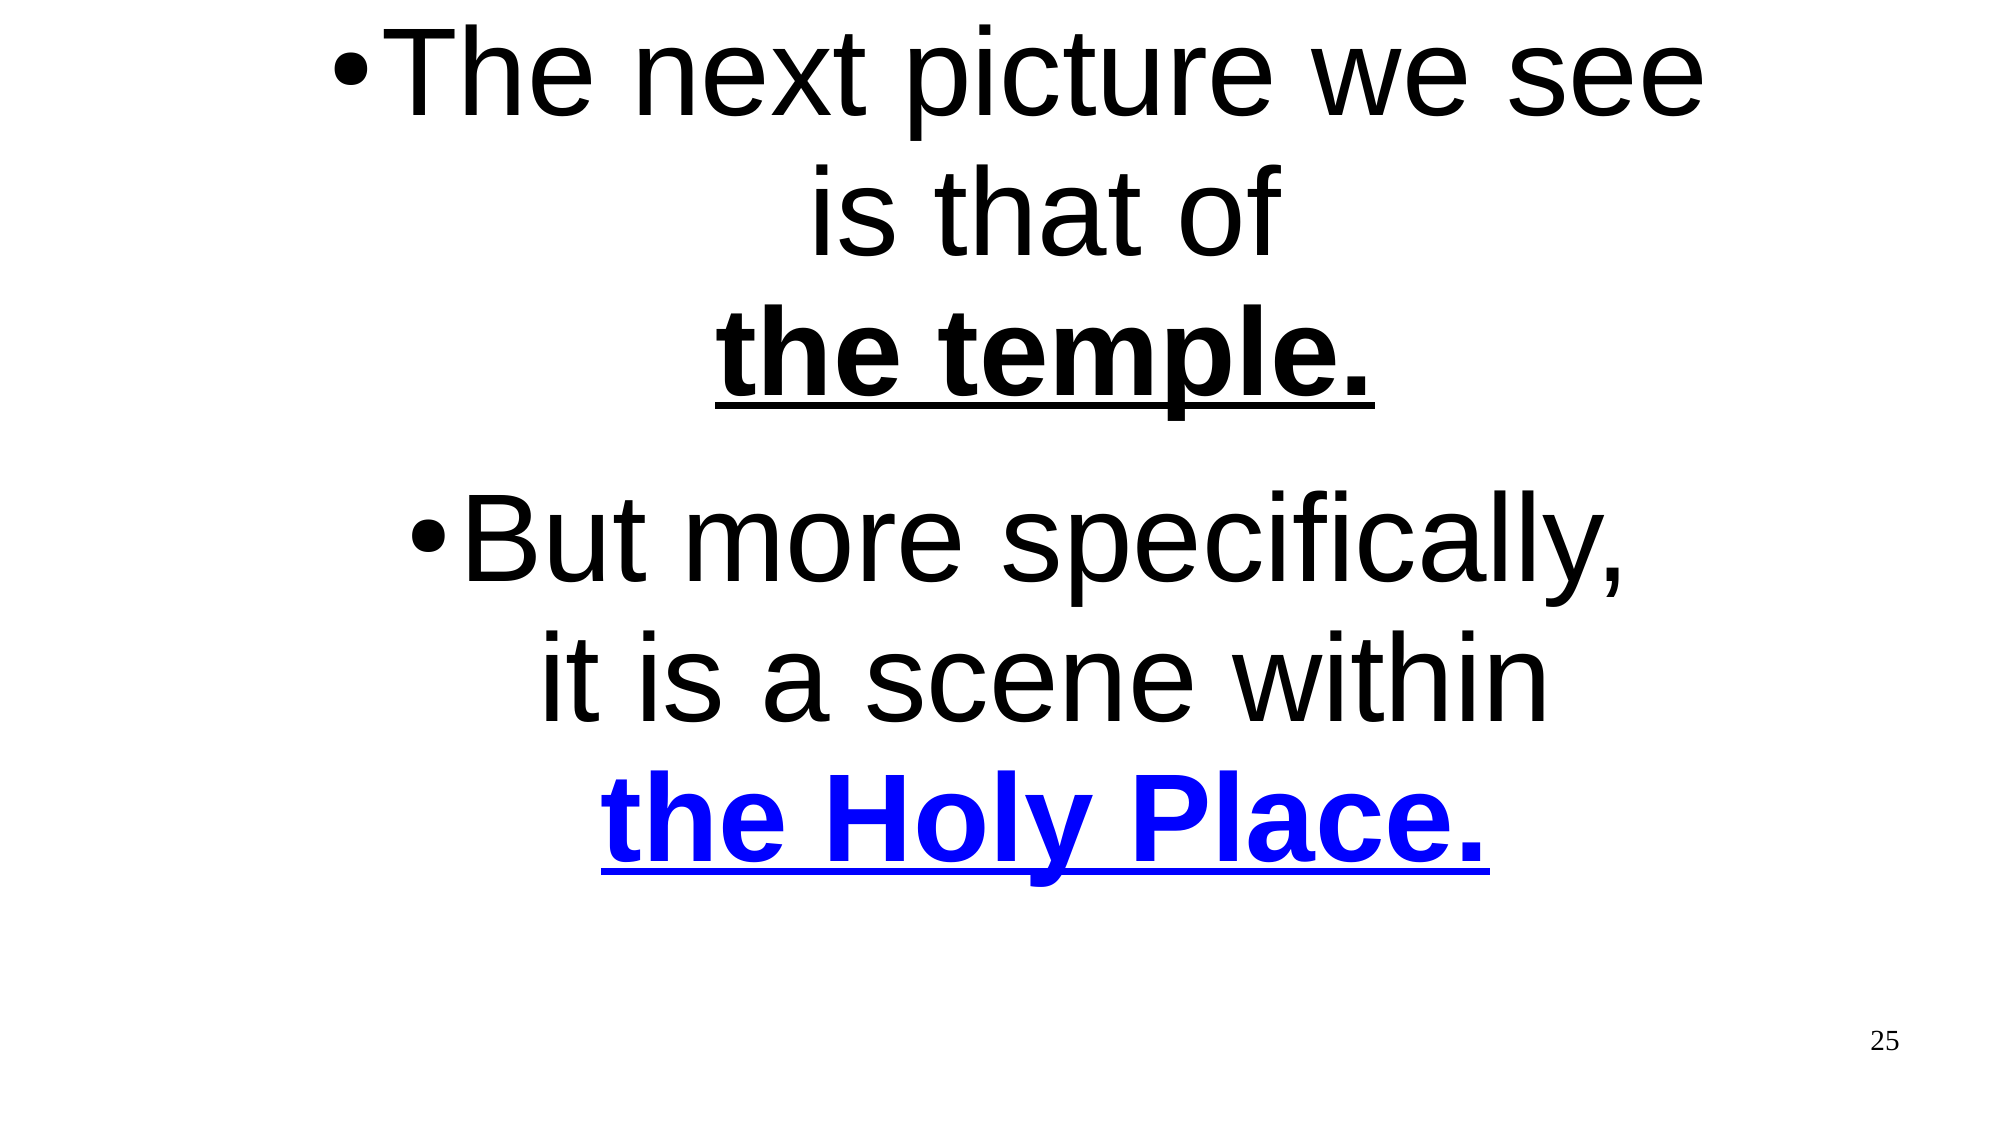

# The next picture we see is that of the temple.
But more specifically,
it is a scene within
the Holy Place.
25